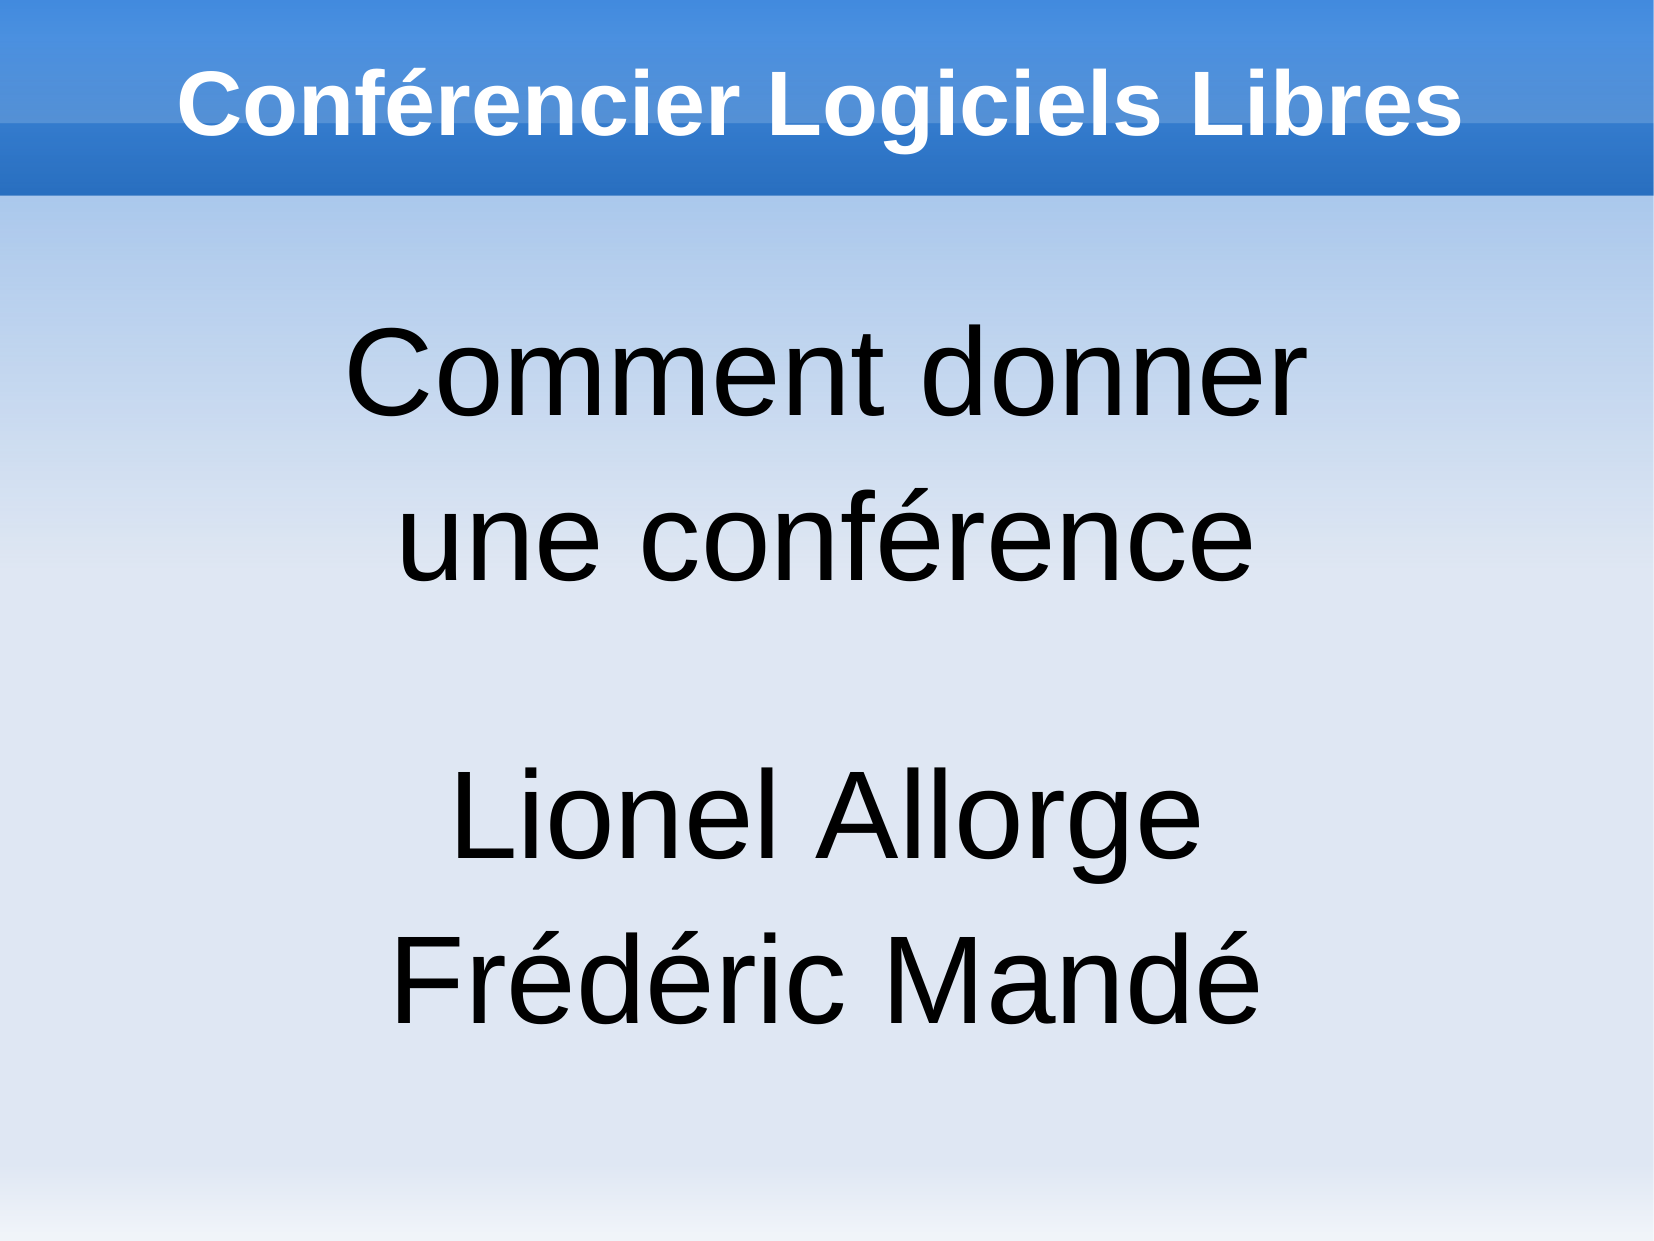

# Conférencier Logiciels Libres
Comment donner
une conférence
Lionel Allorge
Frédéric Mandé